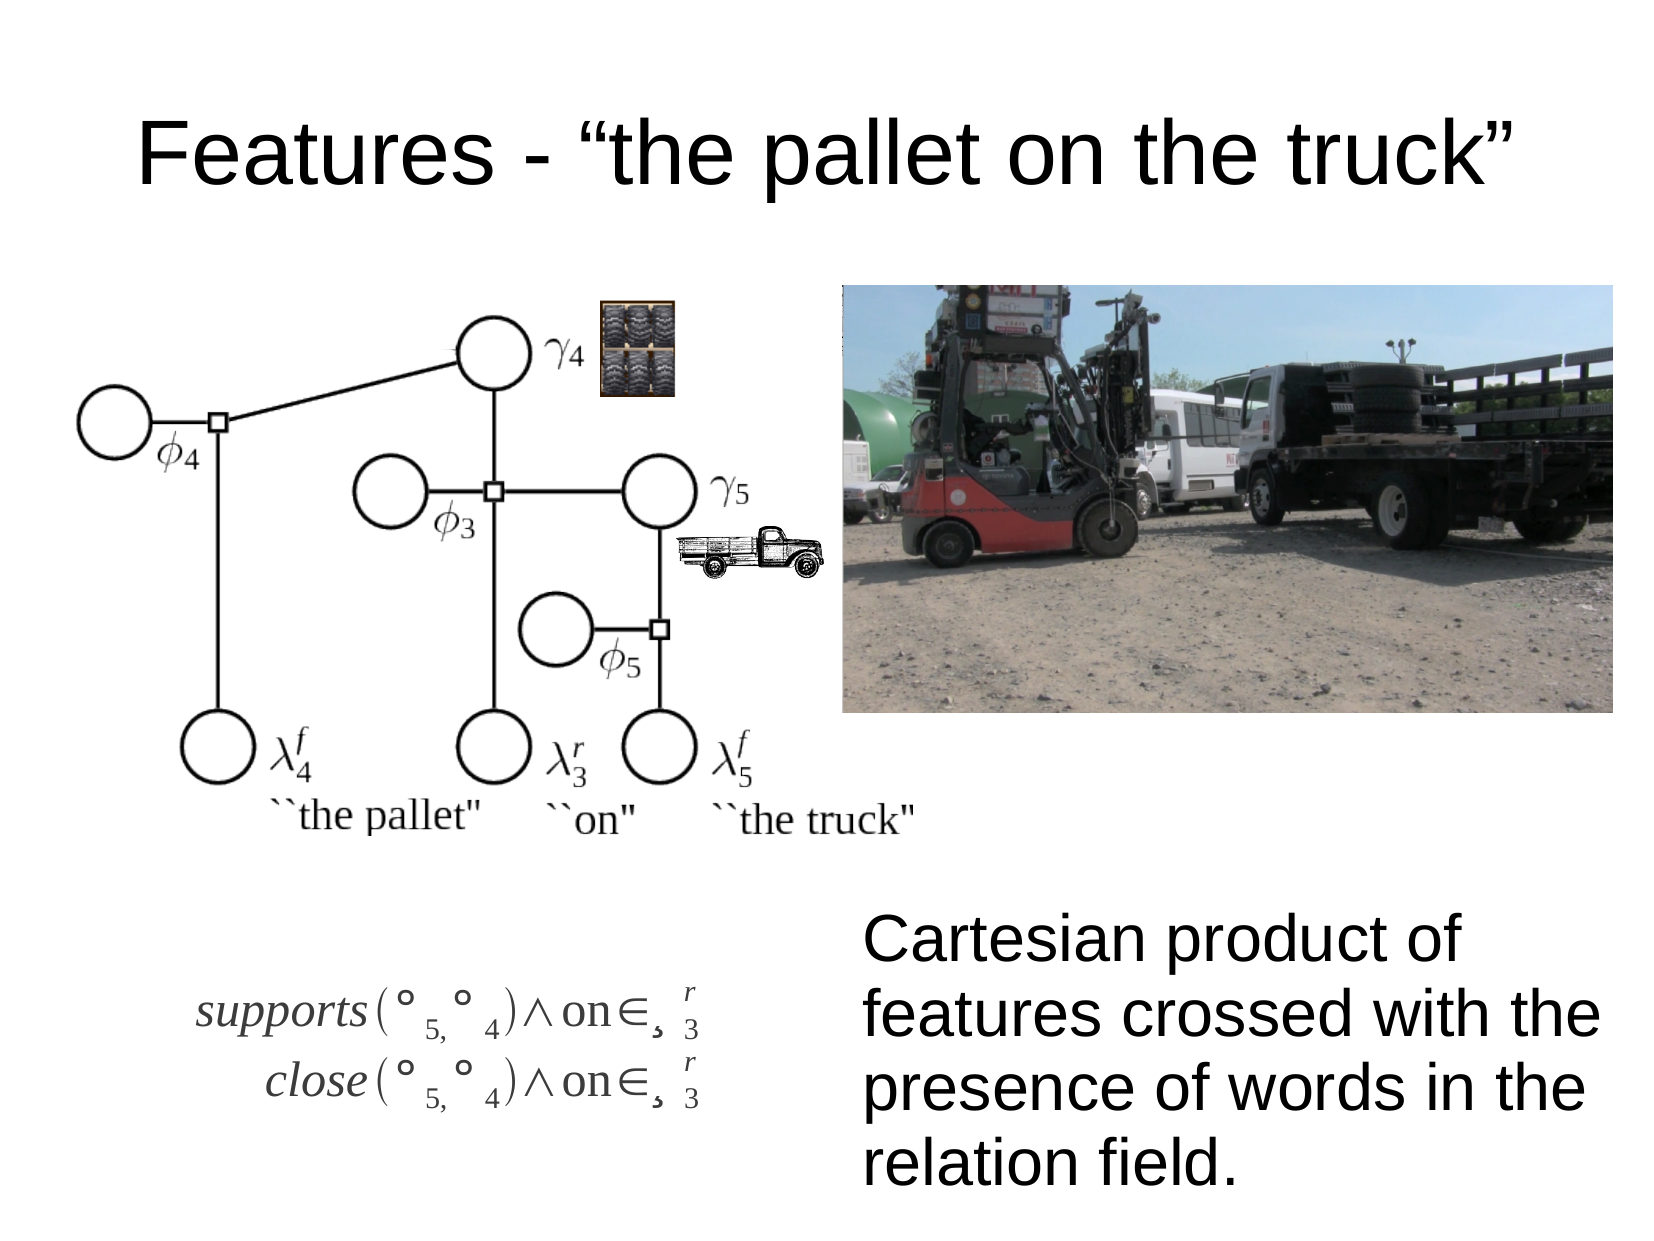

# Features - “the pallet on the truck”
Cartesian product of features crossed with the presence of words in the relation field.